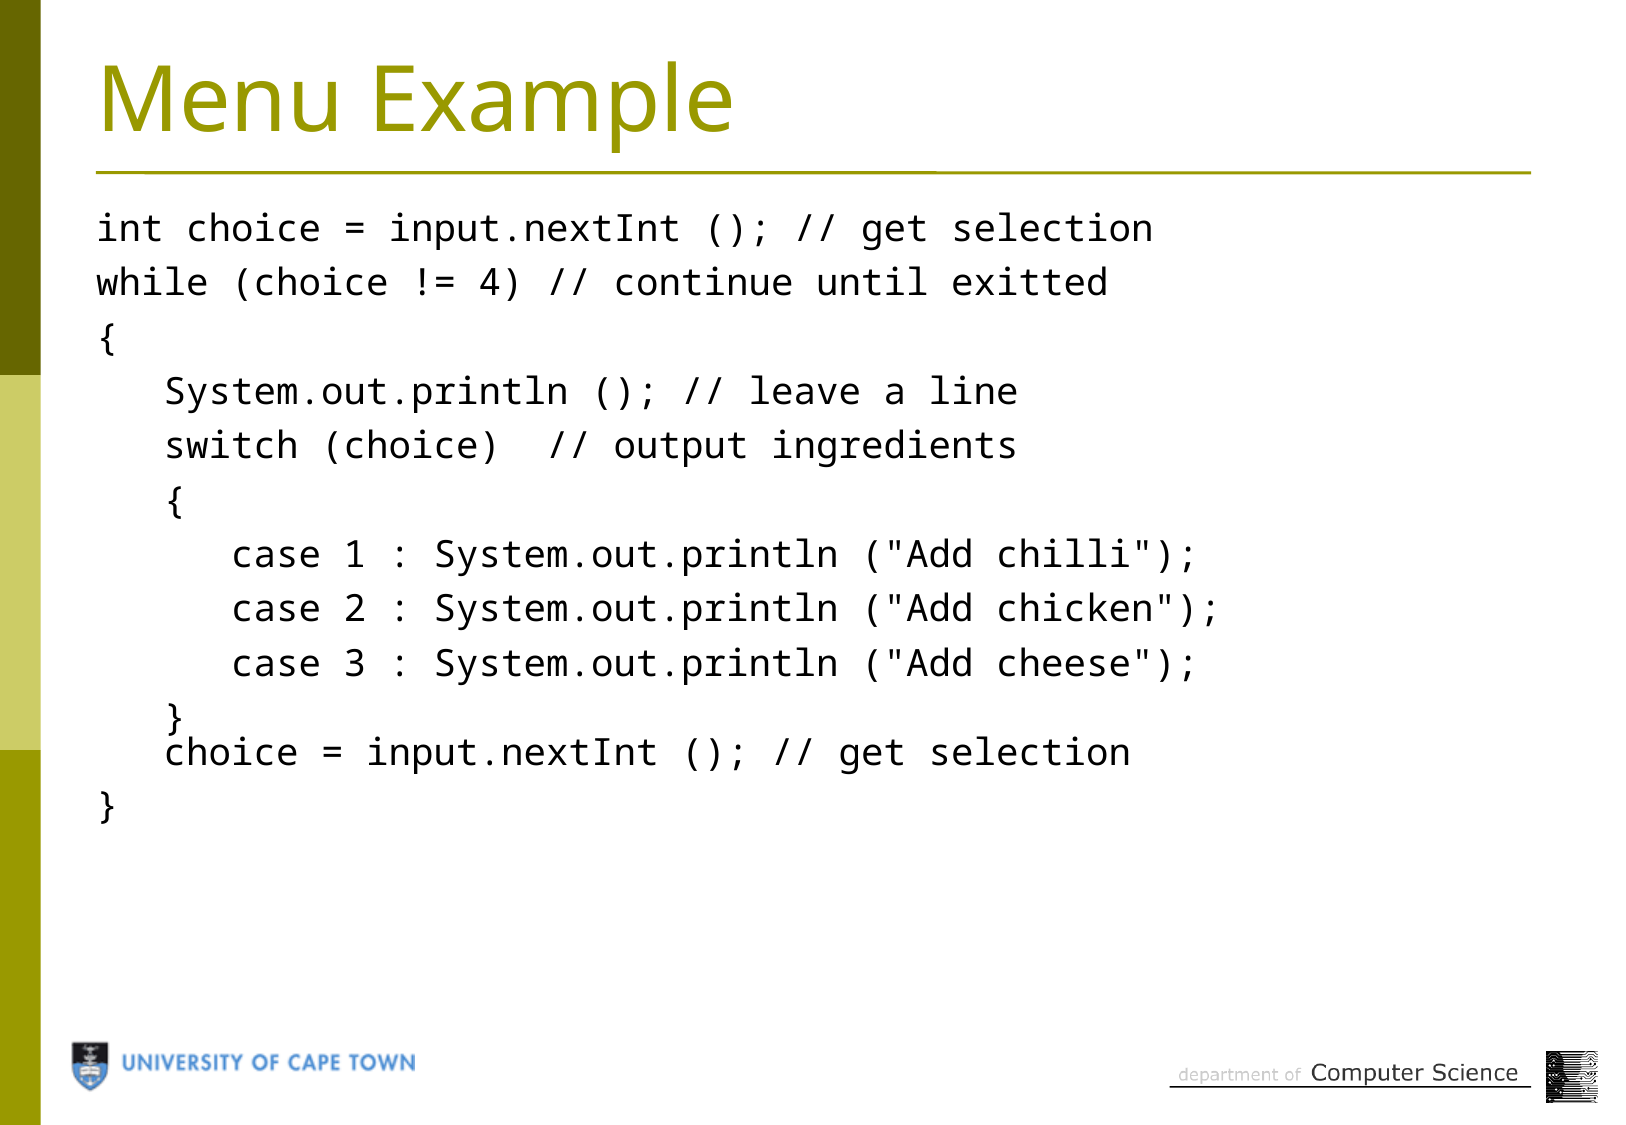

# Menu Example
int choice = input.nextInt (); // get selection
while (choice != 4) // continue until exitted
{
 System.out.println (); // leave a line
 switch (choice) // output ingredients
 {
 case 1 : System.out.println ("Add chilli");
 case 2 : System.out.println ("Add chicken");
 case 3 : System.out.println ("Add cheese");
 }
 choice = input.nextInt (); // get selection
}